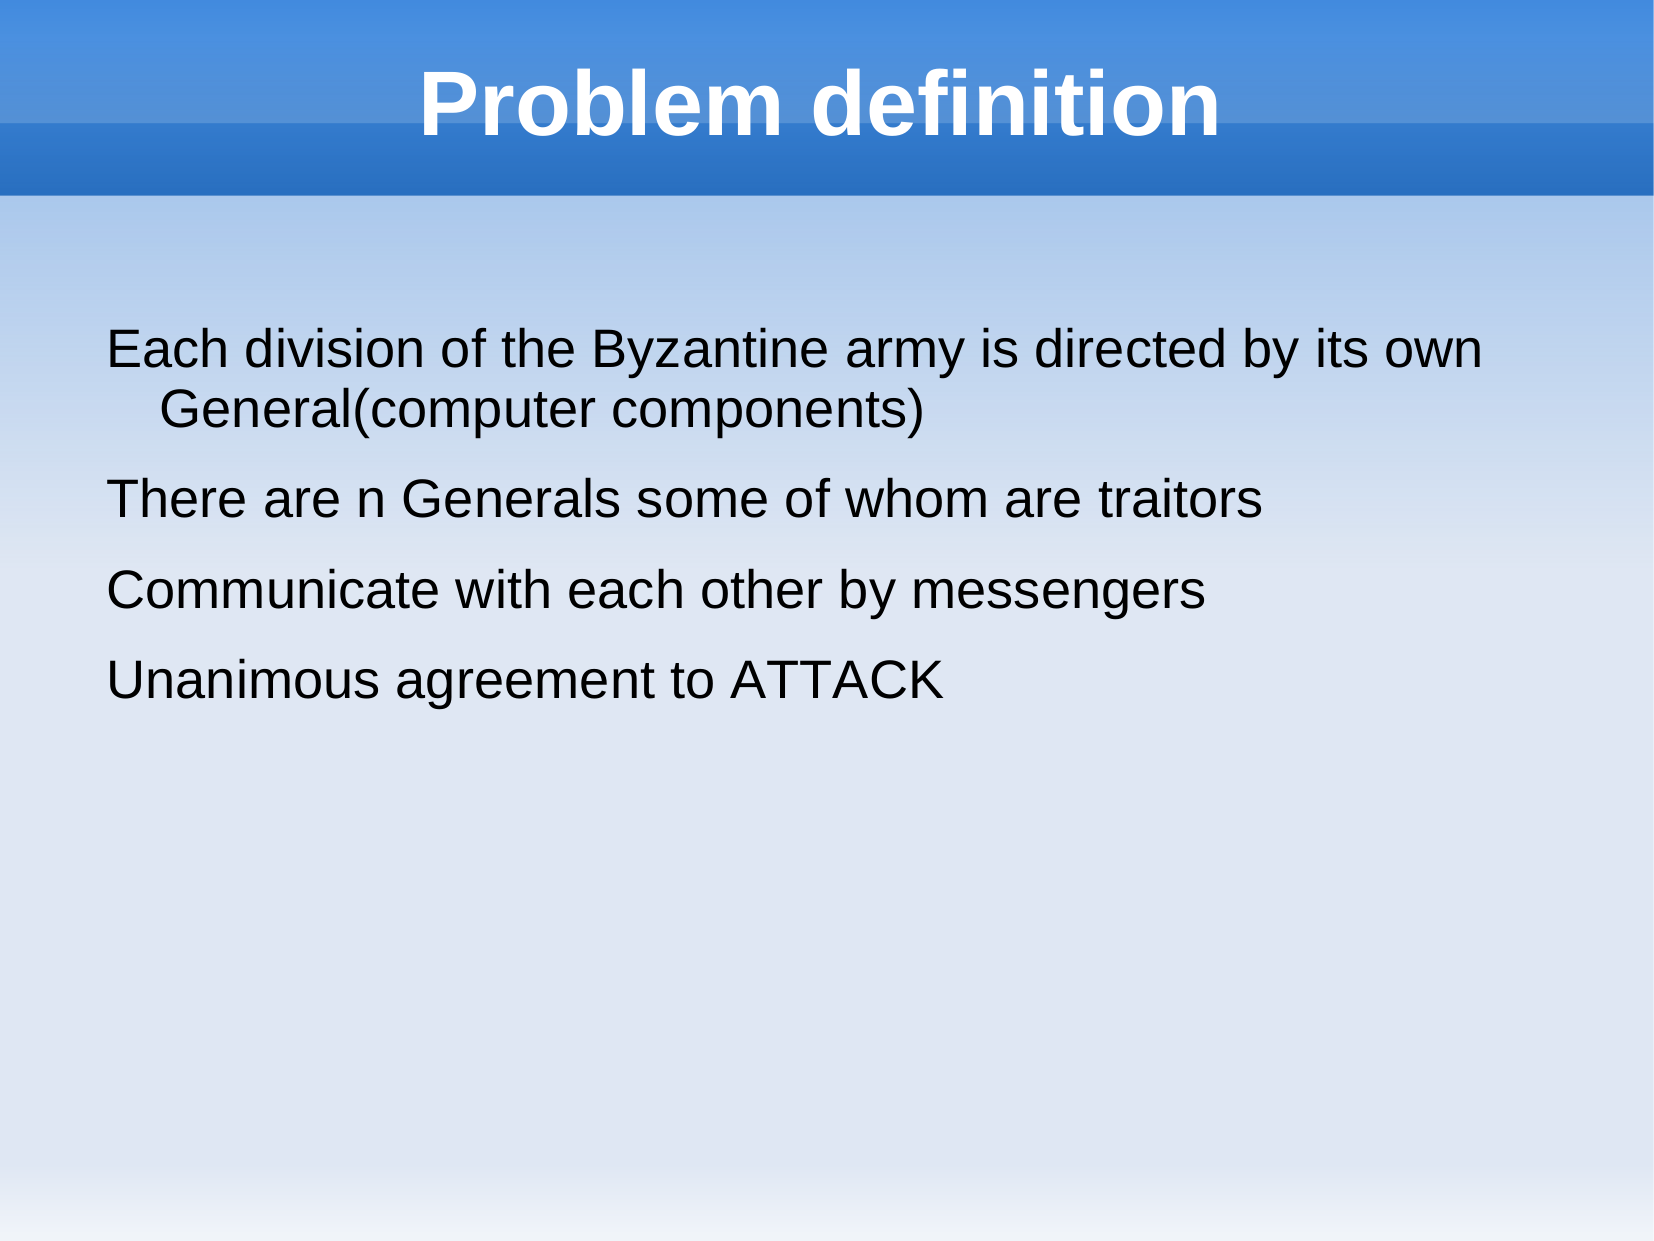

# Problem definition
Each division of the Byzantine army is directed by its own General(computer components)
There are n Generals some of whom are traitors
Communicate with each other by messengers
Unanimous agreement to ATTACK